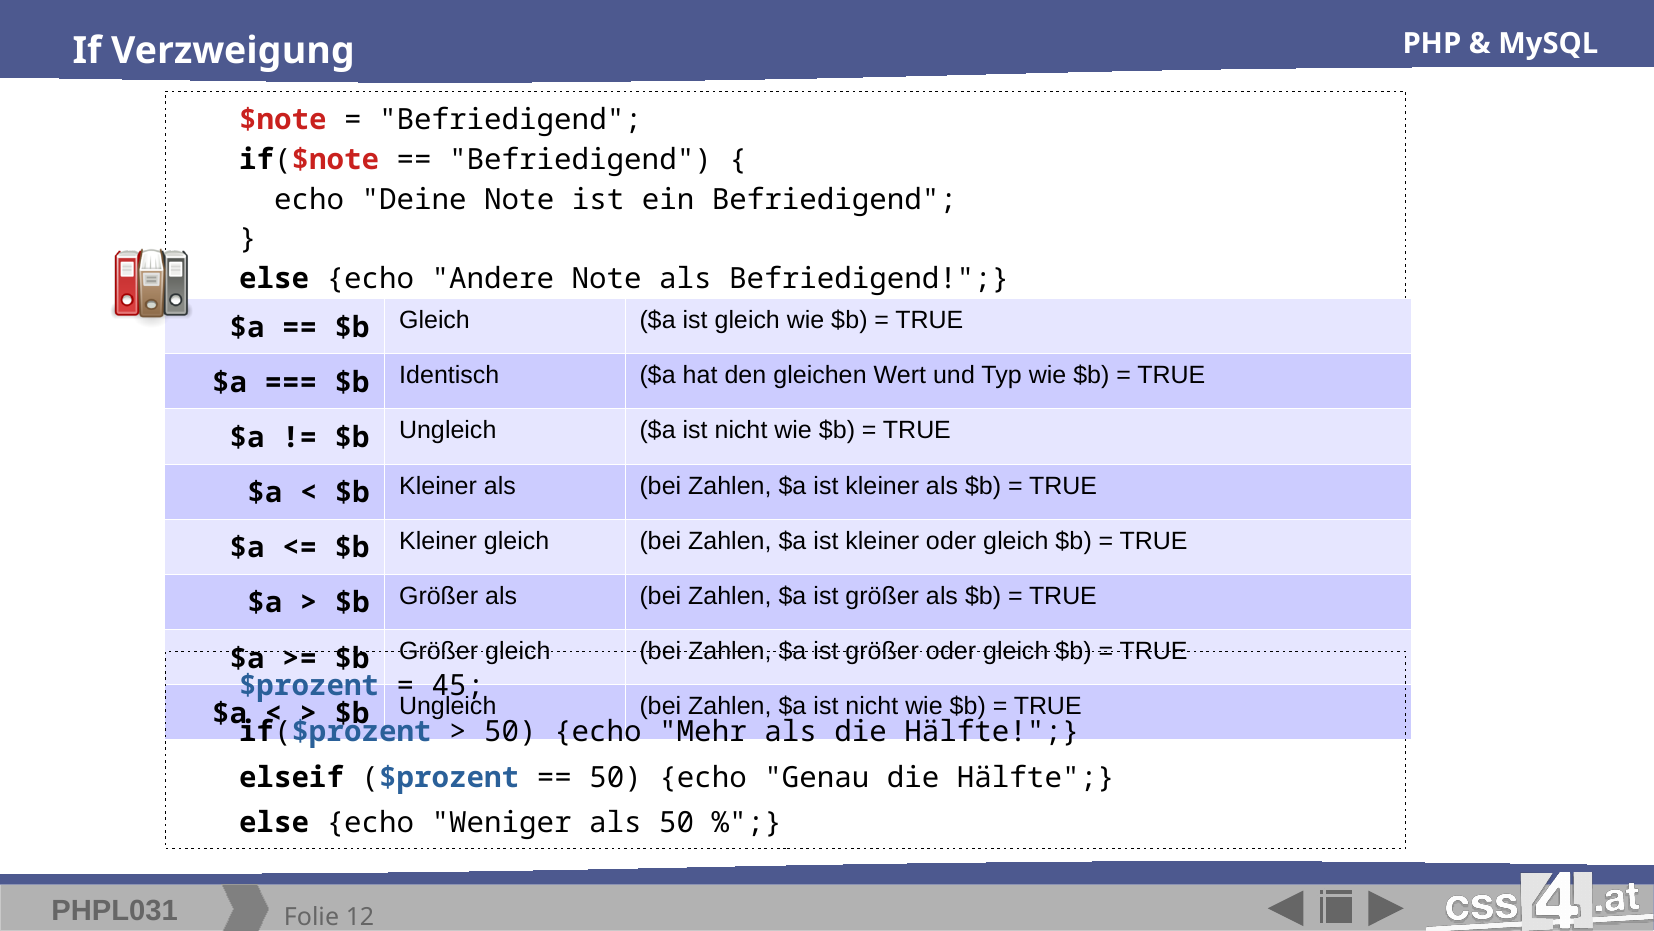

PHP & MySQL
If Verzweigung
$note = "Befriedigend";
if($note == "Befriedigend") {
 echo "Deine Note ist ein Befriedigend";
}
else {echo "Andere Note als Befriedigend!";}
| $a == $b | Gleich | ($a ist gleich wie $b) = TRUE |
| --- | --- | --- |
| $a === $b | Identisch | ($a hat den gleichen Wert und Typ wie $b) = TRUE |
| $a != $b | Ungleich | ($a ist nicht wie $b) = TRUE |
| $a < $b | Kleiner als | (bei Zahlen, $a ist kleiner als $b) = TRUE |
| $a <= $b | Kleiner gleich | (bei Zahlen, $a ist kleiner oder gleich $b) = TRUE |
| $a > $b | Größer als | (bei Zahlen, $a ist größer als $b) = TRUE |
| $a >= $b | Größer gleich | (bei Zahlen, $a ist größer oder gleich $b) = TRUE |
| $a < > $b | Ungleich | (bei Zahlen, $a ist nicht wie $b) = TRUE |
$prozent = 45;
if($prozent > 50) {echo "Mehr als die Hälfte!";}
elseif ($prozent == 50) {echo "Genau die Hälfte";}
else {echo "Weniger als 50 %";}
PHPL031
Folie